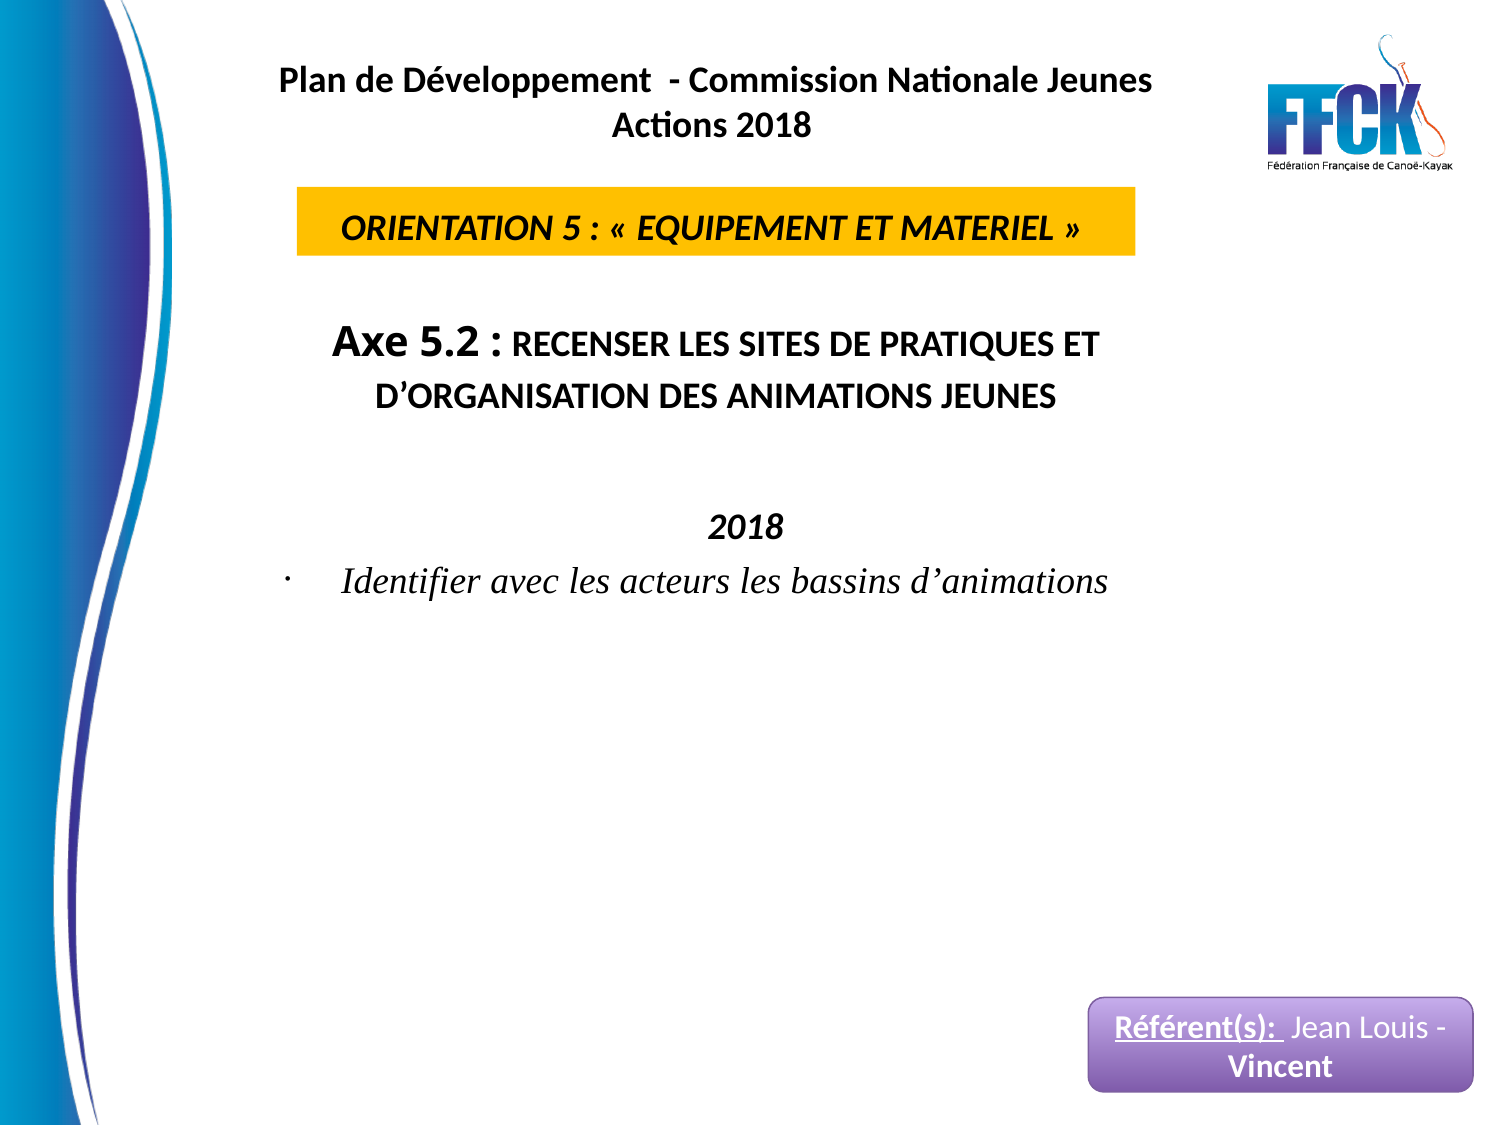

Plan de Développement - Commission Nationale Jeunes
Actions 2018
ORIENTATION 5 : « EQUIPEMENT ET MATERIEL »
Axe 5.2 : RECENSER LES SITES DE PRATIQUES ET
 D’ORGANISATION DES ANIMATIONS JEUNES
2018
Identifier avec les acteurs les bassins d’animations
Référent(s): Jean Louis - Vincent